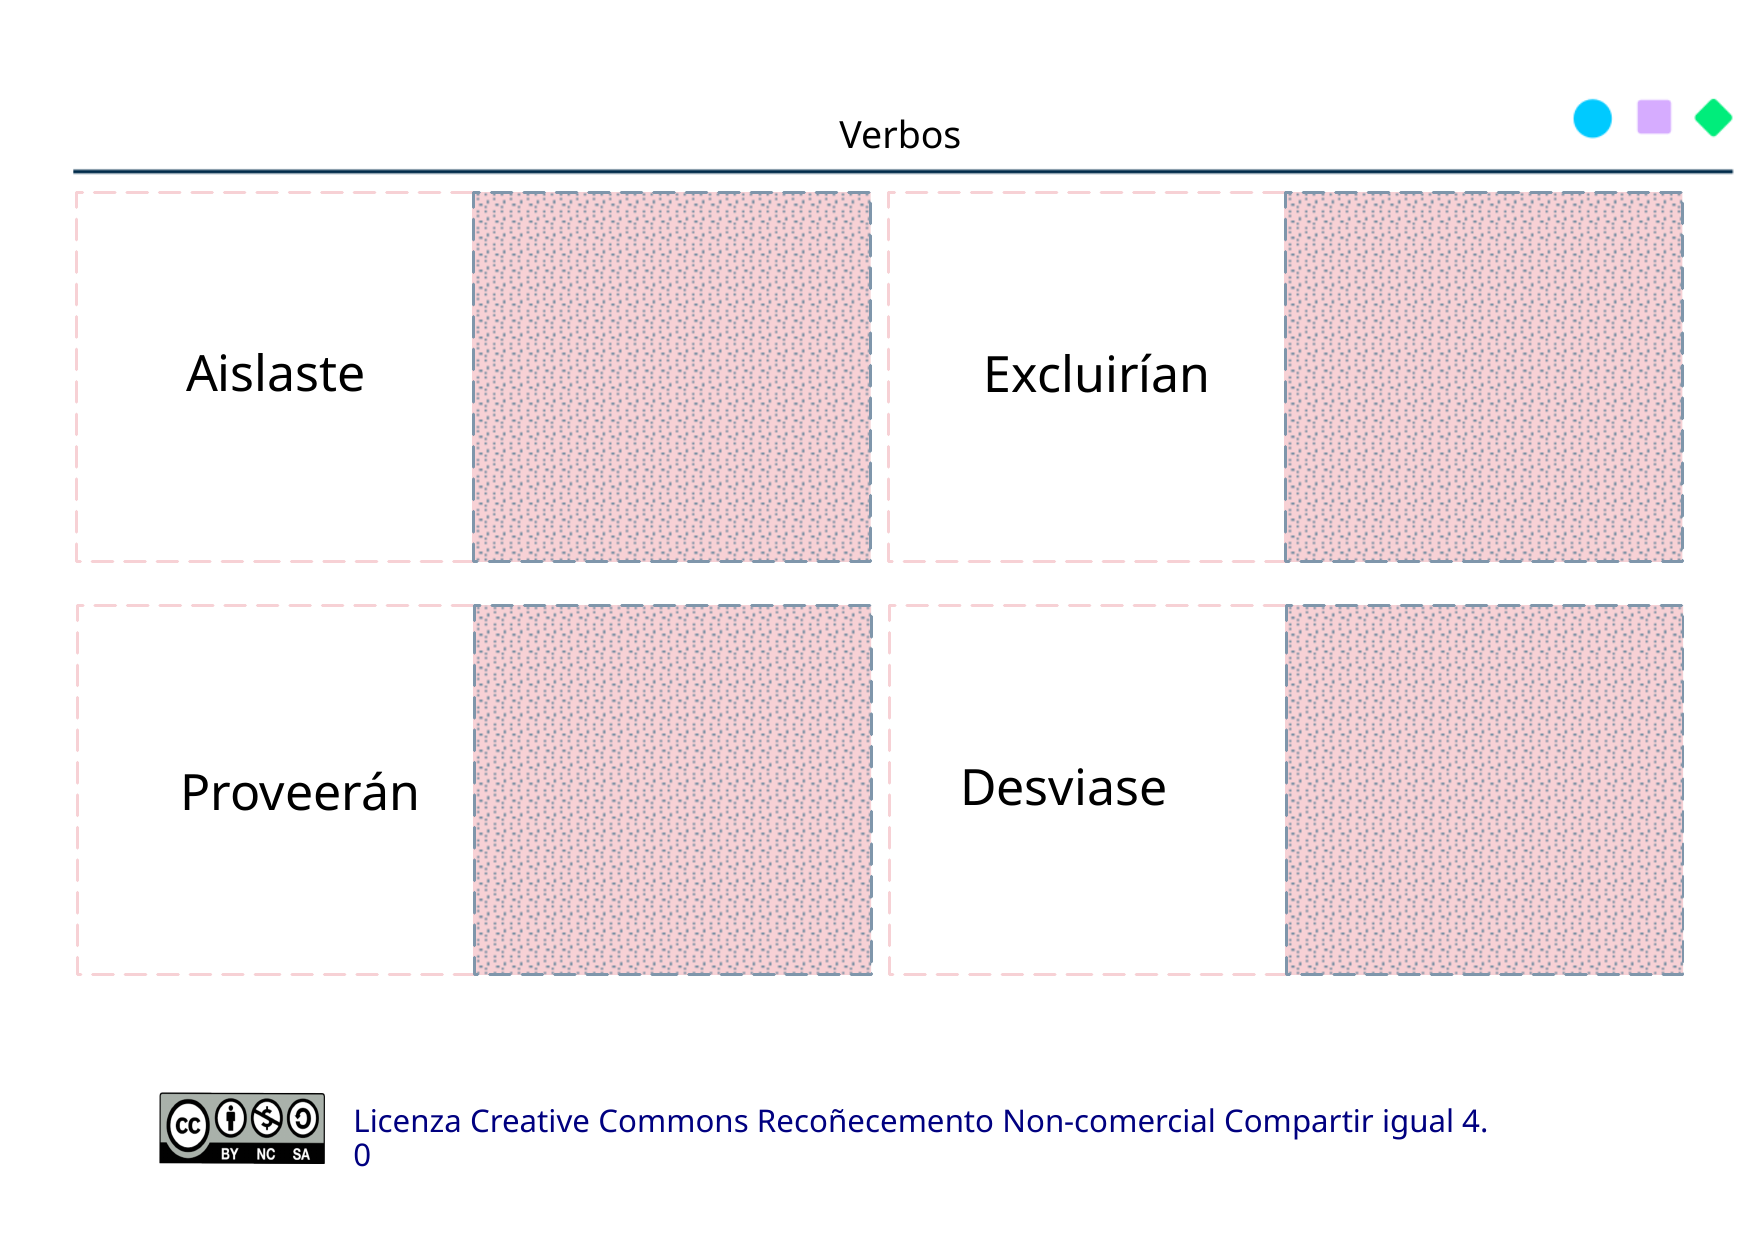

Verbos
Aislaste
Excluirían
Desviase
Proveerán
Licenza Creative Commons Recoñecemento Non-comercial Compartir igual 4.0